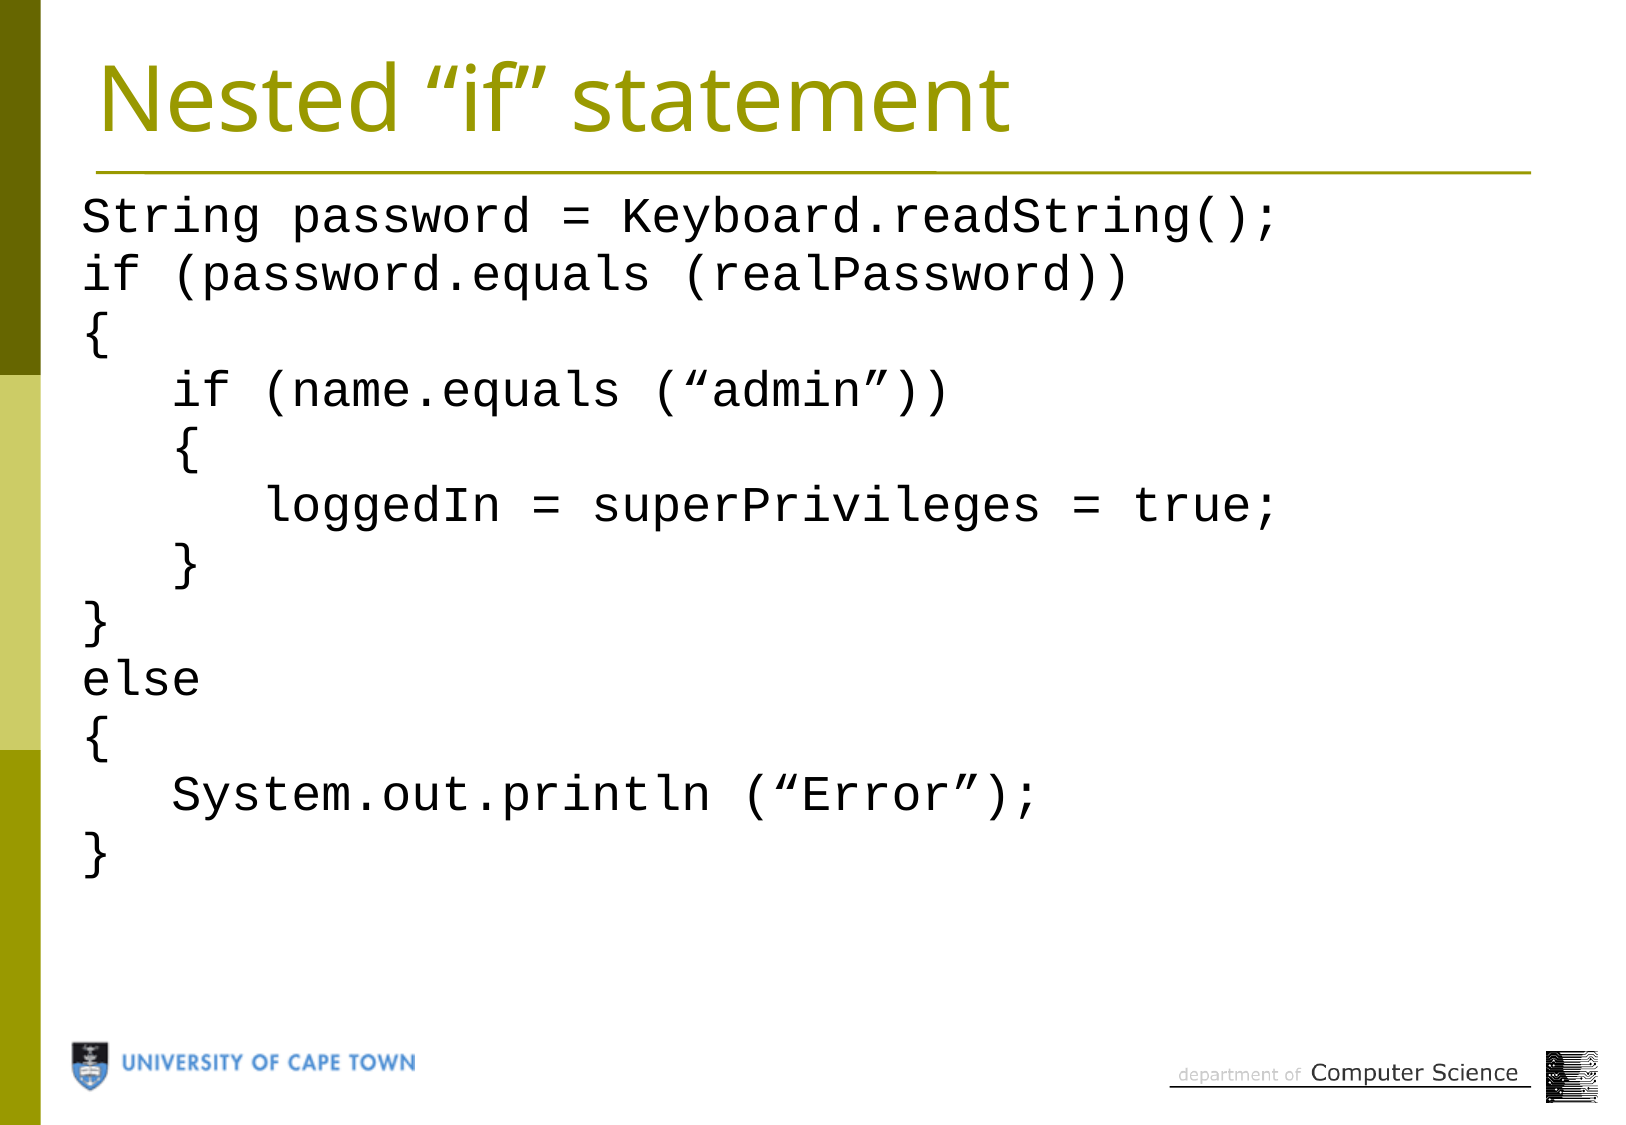

# Nested “if” statement
String password = Keyboard.readString();
if (password.equals (realPassword))
{
 if (name.equals (“admin”))
 {
 loggedIn = superPrivileges = true;
 }
}
else
{
 System.out.println (“Error”);
}